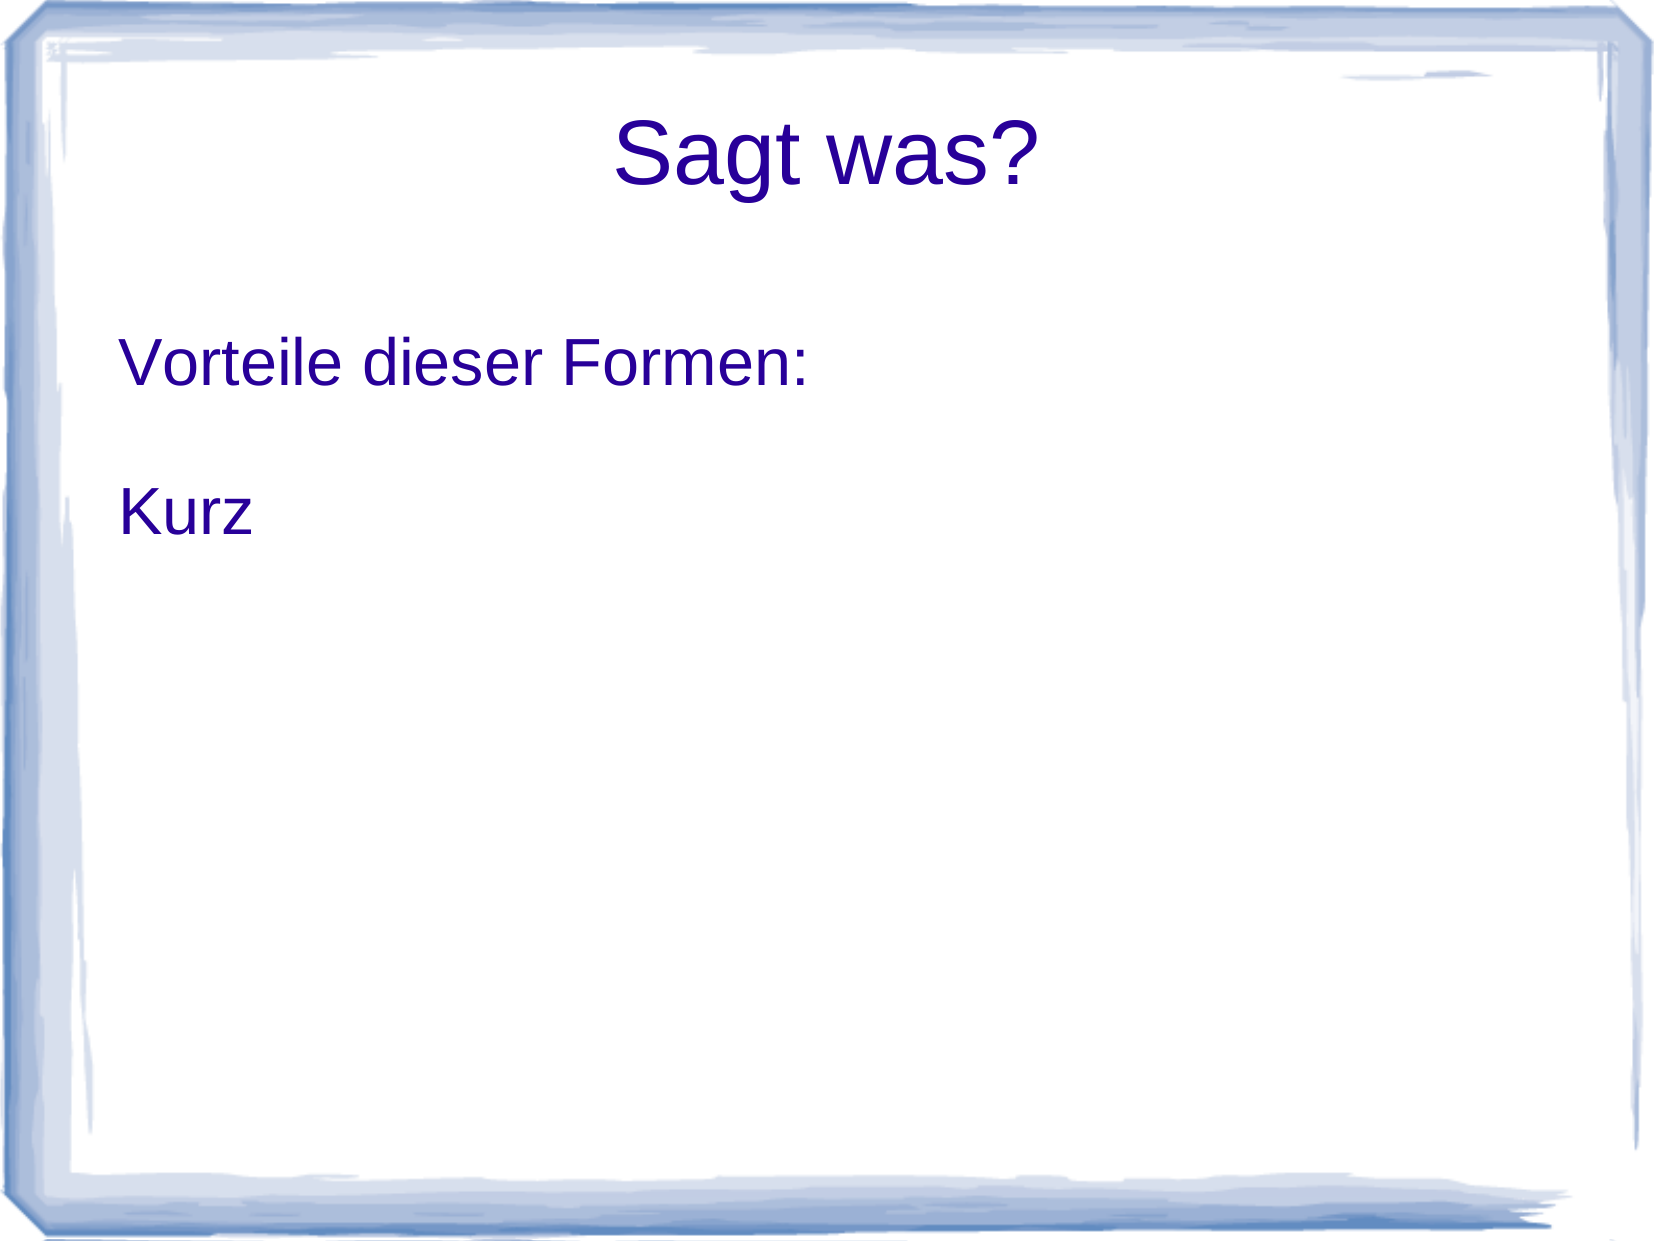

# Sagt was?
Vorteile dieser Formen:
Kurz